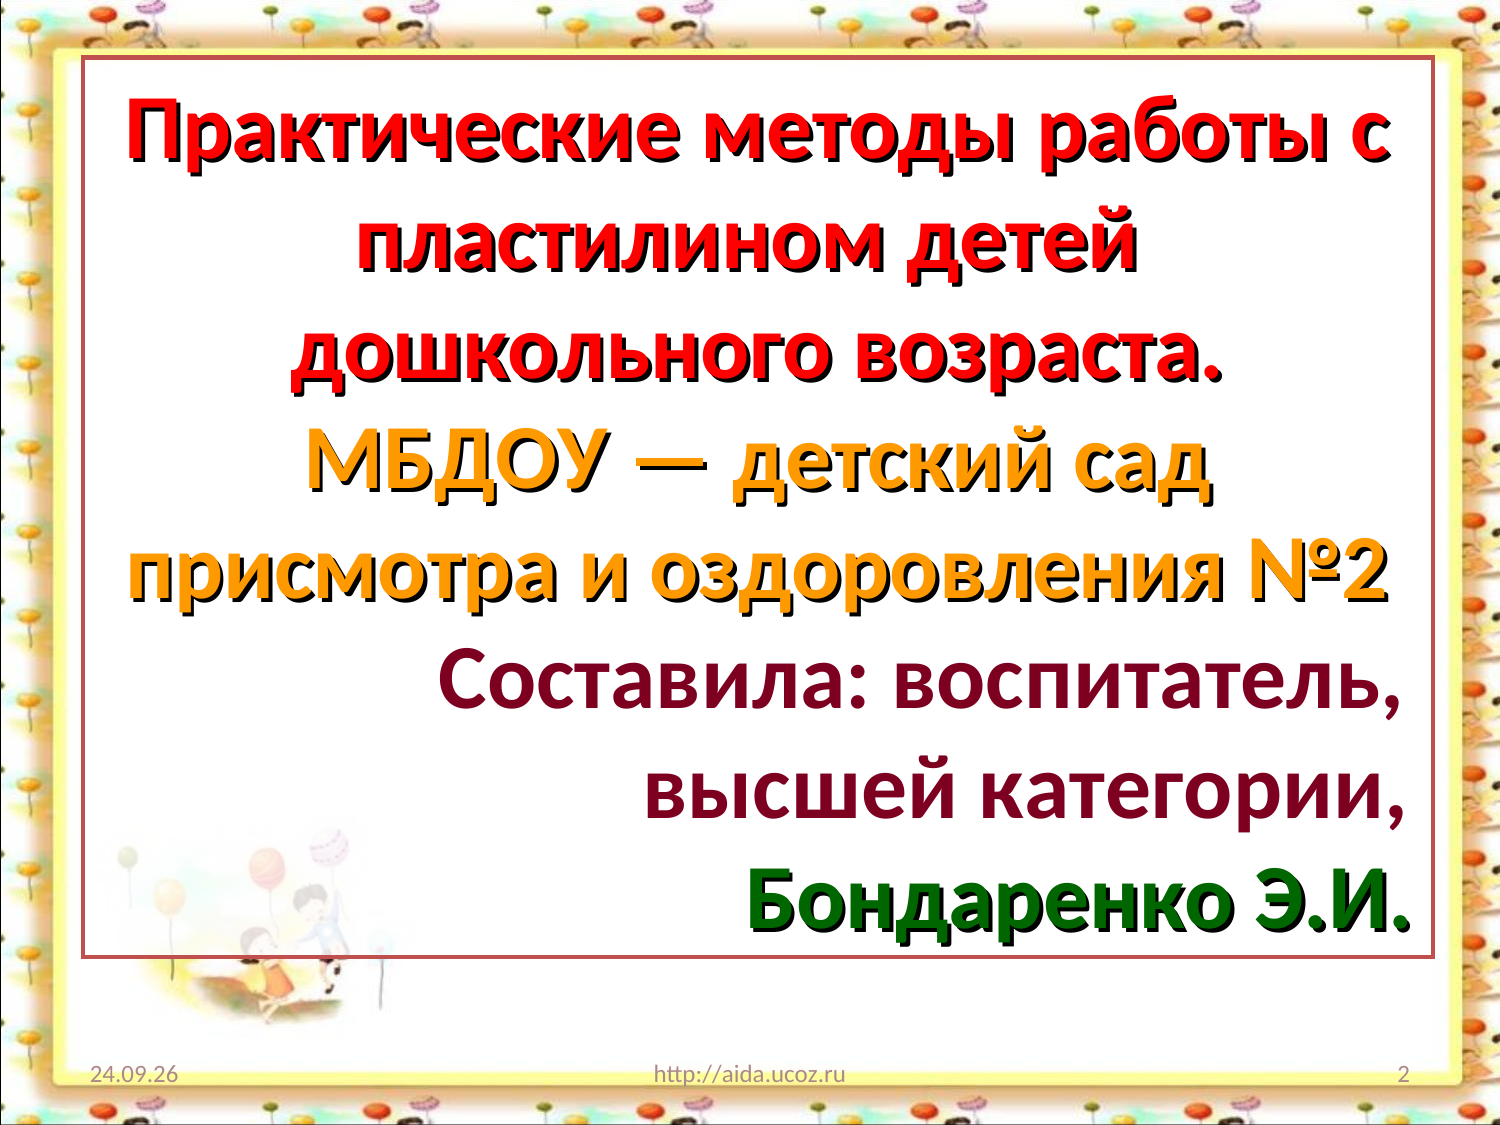

# Практические методы работы с пластилином детей дошкольного возраста. МБДОУ — детский сад присмотра и оздоровления №2 Составила: воспитатель, высшей категории, Бондаренко Э.И.
http://aida.ucoz.ru